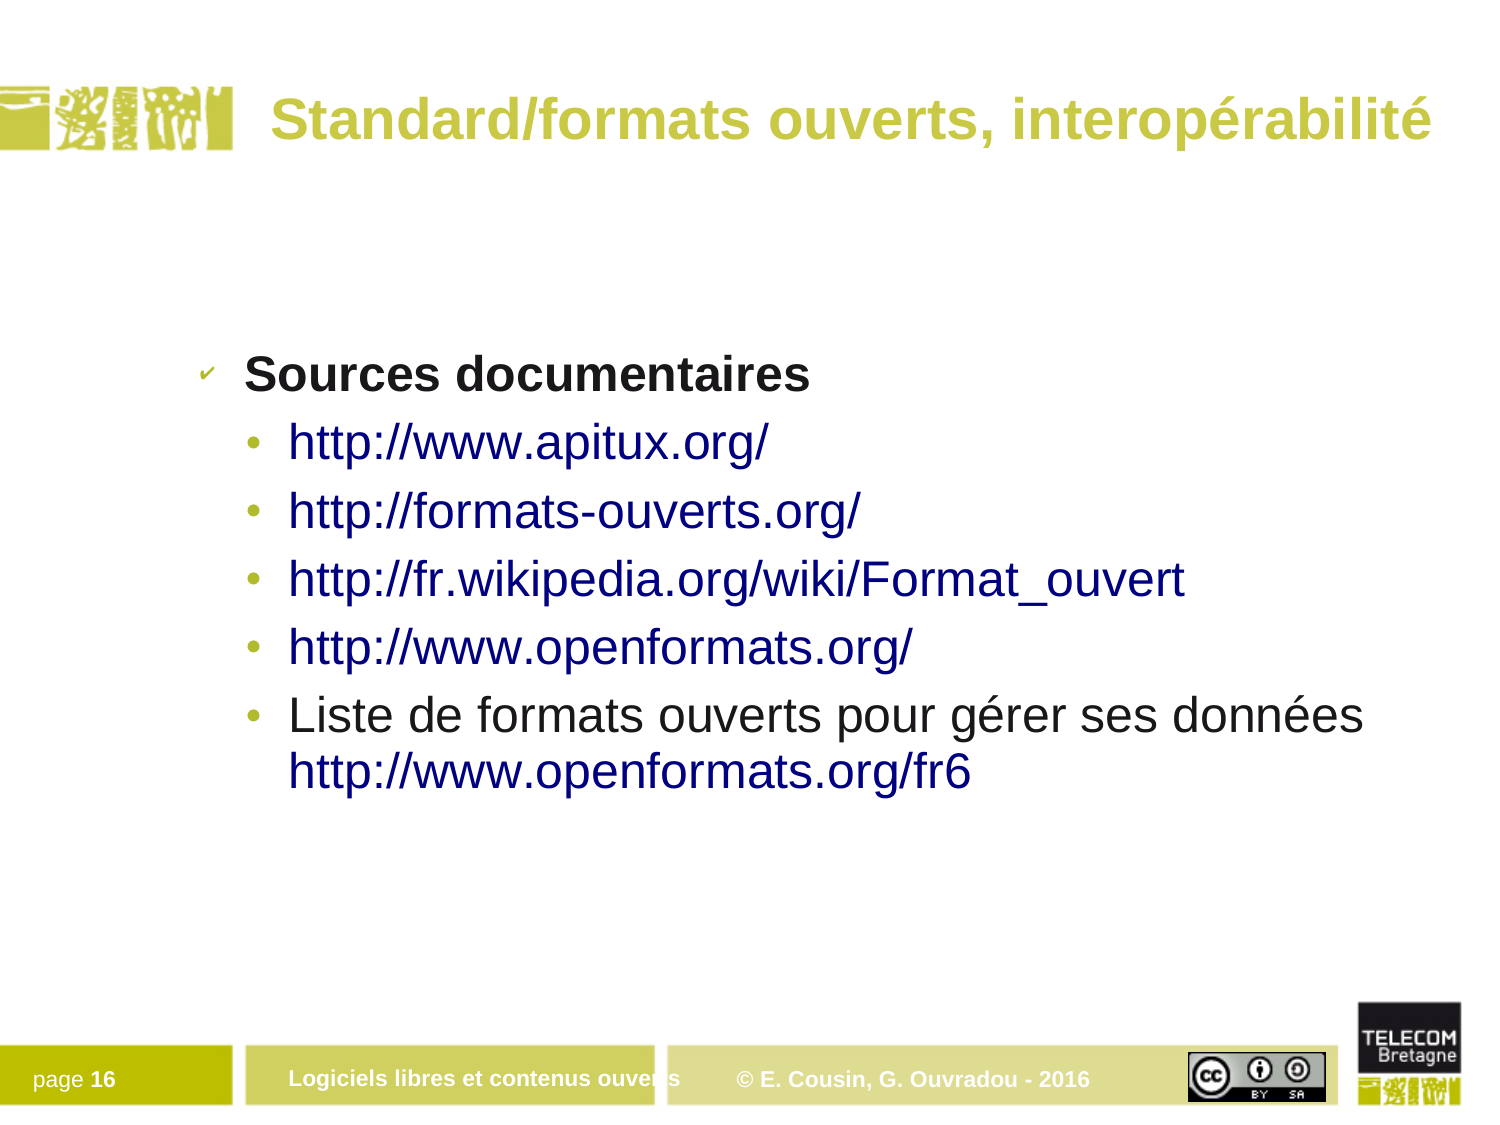

# Standard/formats ouverts, interopérabilité
Sources documentaires
http://www.apitux.org/
http://formats-ouverts.org/
http://fr.wikipedia.org/wiki/Format_ouvert
http://www.openformats.org/
Liste de formats ouverts pour gérer ses données http://www.openformats.org/fr6
16
© E. Cousin, G. Ouvradou - 2016